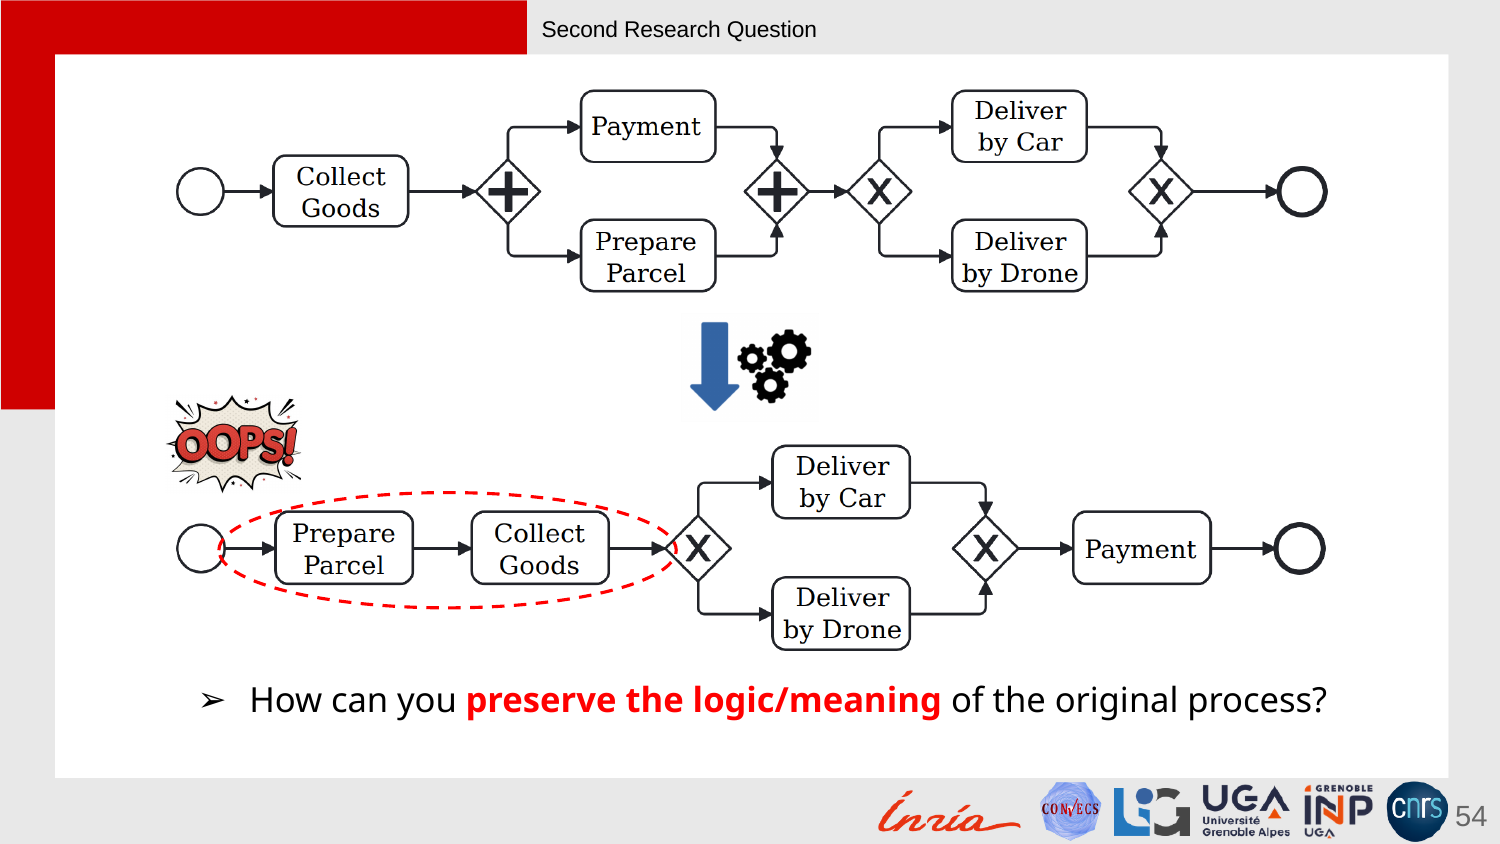

# Second Research Question
How can you preserve the logic/meaning of the original process?
54